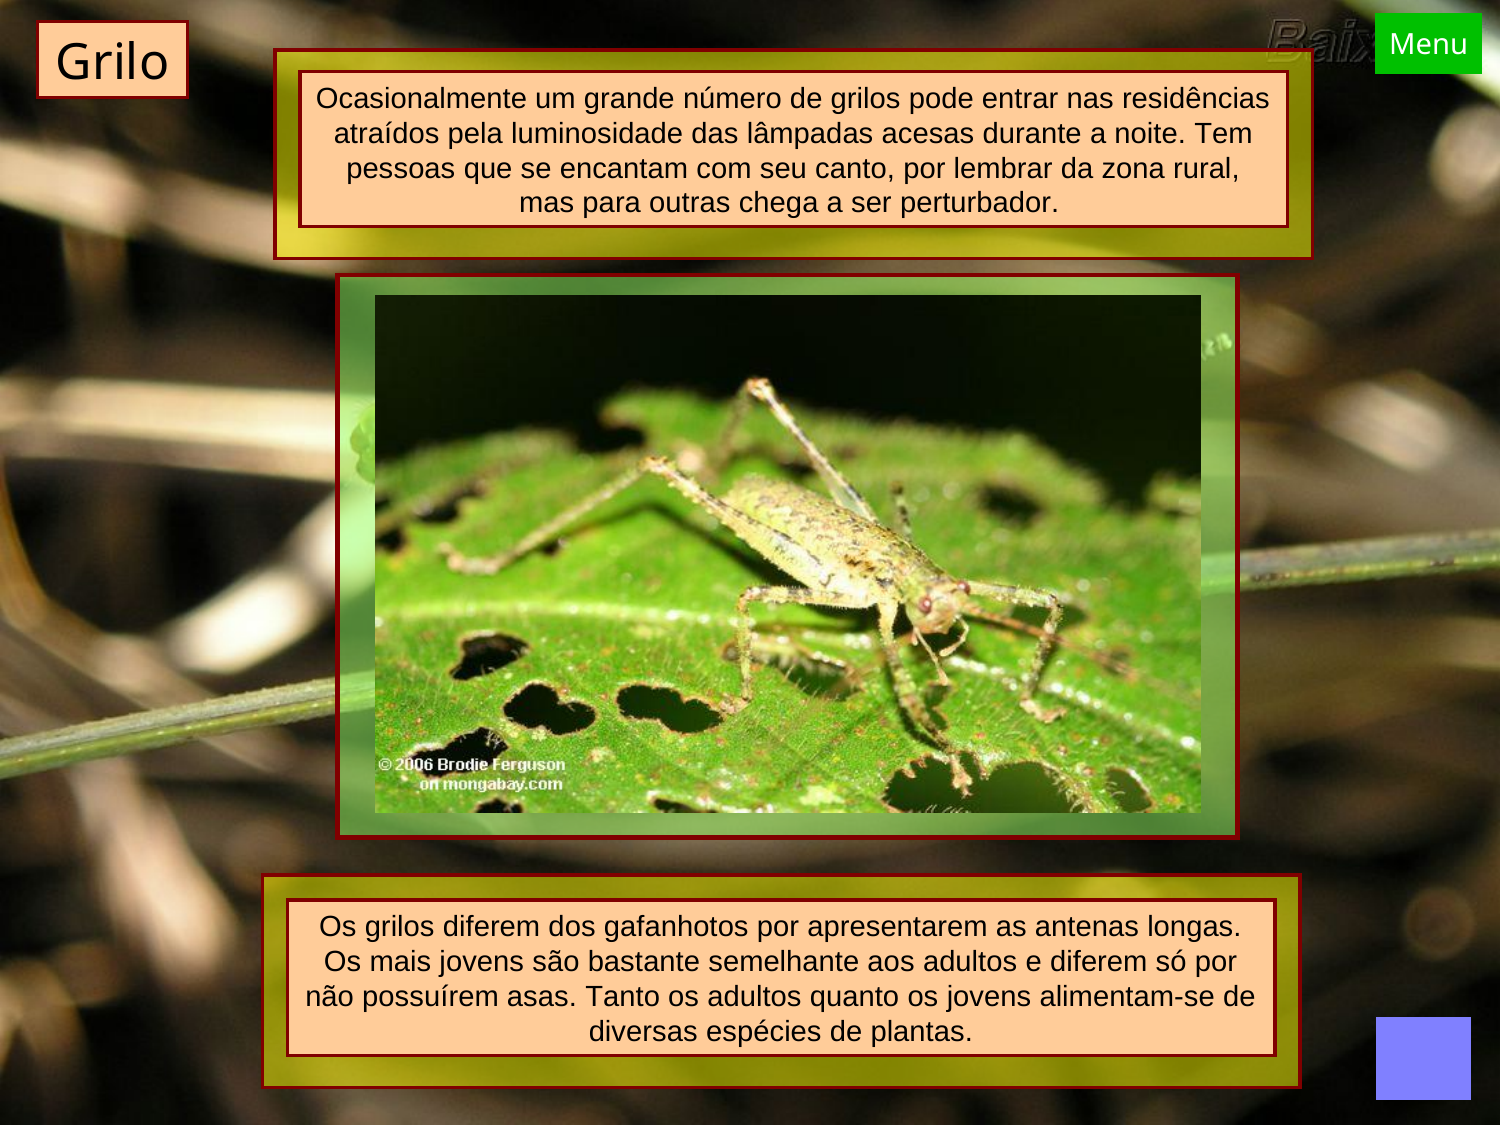

Grilo
Ocasionalmente um grande número de grilos pode entrar nas residências atraídos pela luminosidade das lâmpadas acesas durante a noite. Tem pessoas que se encantam com seu canto, por lembrar da zona rural, mas para outras chega a ser perturbador.
Os grilos diferem dos gafanhotos por apresentarem as antenas longas. Os mais jovens são bastante semelhante aos adultos e diferem só por não possuírem asas. Tanto os adultos quanto os jovens alimentam-se de diversas espécies de plantas.